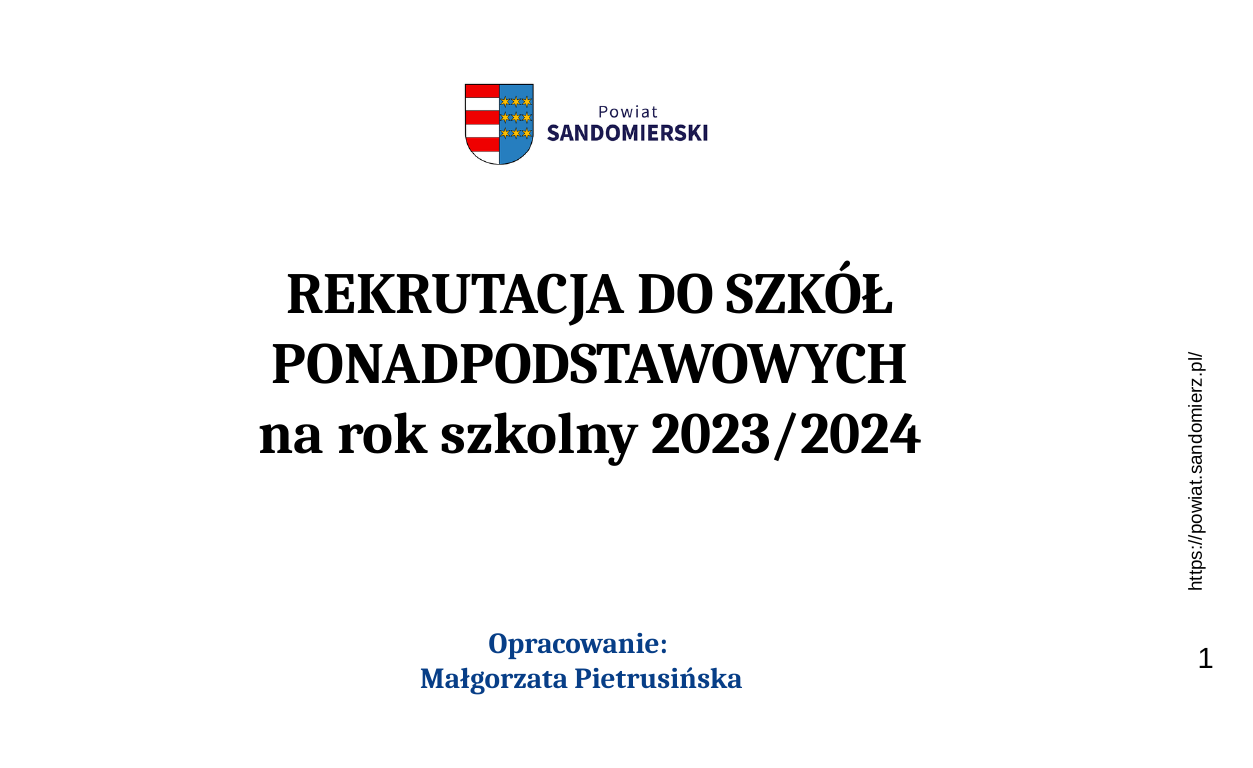

REKRUTACJA DO SZKÓŁ PONADPODSTAWOWYCH
na rok szkolny 2023/2024
https://powiat.sandomierz.pl/
# Opracowanie:
Małgorzata Pietrusińska